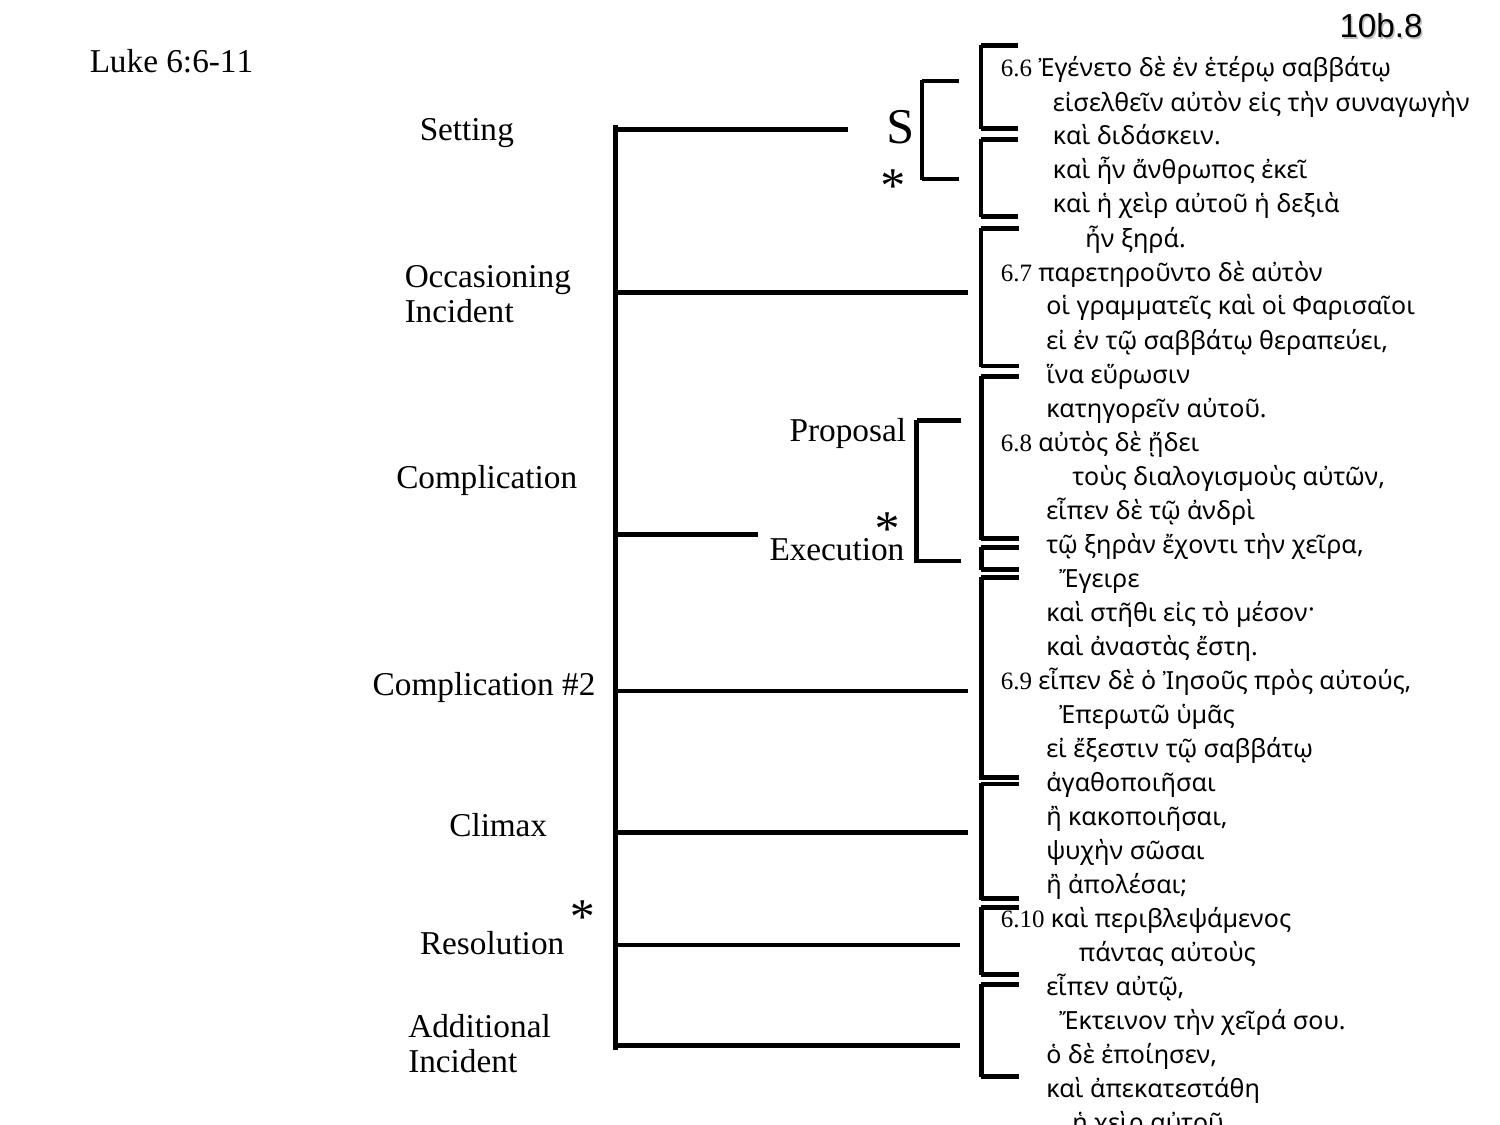

10b.8
Luke 6:6-11
6.6 Ἐγένετο δὲ ἐν ἑτέρῳ σαββάτῳ
 εἰσελθεῖν αὐτὸν εἰς τὴν συναγωγὴν
 καὶ διδάσκειν.
 καὶ ἦν ἄνθρωπος ἐκεῖ
 καὶ ἡ χεὶρ αὐτοῦ ἡ δεξιὰ
 ἦν ξηρά.
6.7 παρετηροῦντο δὲ αὐτὸν
 οἱ γραμματεῖς καὶ οἱ Φαρισαῖοι
 εἰ ἐν τῷ σαββάτῳ θεραπεύει,
 ἵνα εὕρωσιν
 κατηγορεῖν αὐτοῦ.
6.8 αὐτὸς δὲ ᾔδει
 τοὺς διαλογισμοὺς αὐτῶν,
 εἶπεν δὲ τῷ ἀνδρὶ
 τῷ ξηρὰν ἔχοντι τὴν χεῖρα,
 Ἔγειρε
 καὶ στῆθι εἰς τὸ μέσον·
 καὶ ἀναστὰς ἔστη.
6.9 εἶπεν δὲ ὁ Ἰησοῦς πρὸς αὐτούς,
 Ἐπερωτῶ ὑμᾶς
 εἰ ἔξεστιν τῷ σαββάτῳ
 ἀγαθοποιῆσαι
 ἢ κακοποιῆσαι,
 ψυχὴν σῶσαι
 ἢ ἀπολέσαι;
6.10 καὶ περιβλεψάμενος
 πάντας αὐτοὺς
 εἶπεν αὐτῷ,
 Ἔκτεινον τὴν χεῖρά σου.
 ὁ δὲ ἐποίησεν,
 καὶ ἀπεκατεστάθη
 ἡ χεὶρ αὐτοῦ.
6.11 αὐτοὶ δὲ ἐπλήσθησαν ἀνοίας
 καὶ διελάλουν πρὸς ἀλλήλους
 τί ἂν ποιήσαιεν τῷ Ἰησοῦ.
S
Setting
*
Occasioning Incident
Proposal
Complication
*
Execution
Complication #2
Climax
*
Resolution
Additional Incident